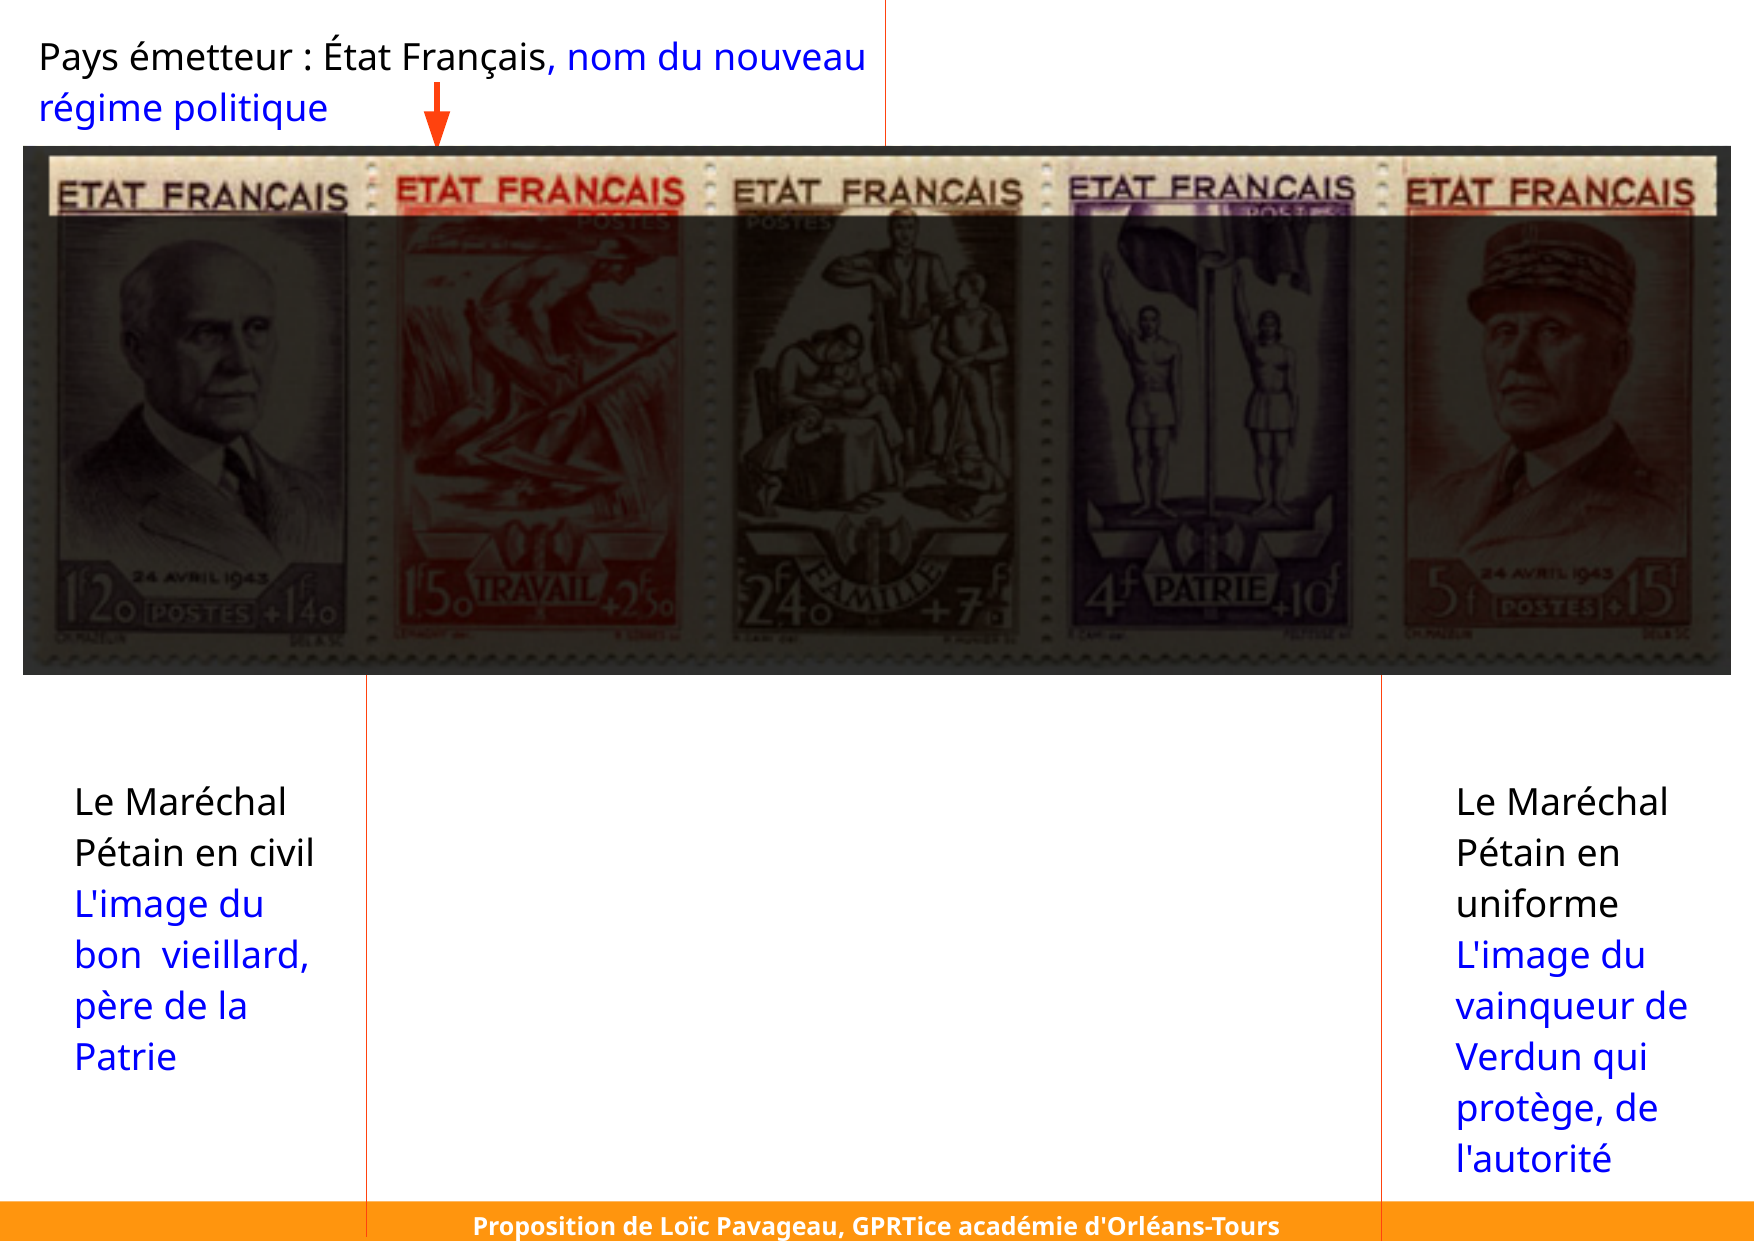

Pays émetteur : État Français, nom du nouveau régime politique
Le Maréchal Pétain en civil
L'image du bon vieillard, père de la Patrie
Le Maréchal Pétain en uniforme
L'image du vainqueur de Verdun qui protège, de l'autorité
Proposition de Loïc Pavageau, GPRTice académie d'Orléans-Tours